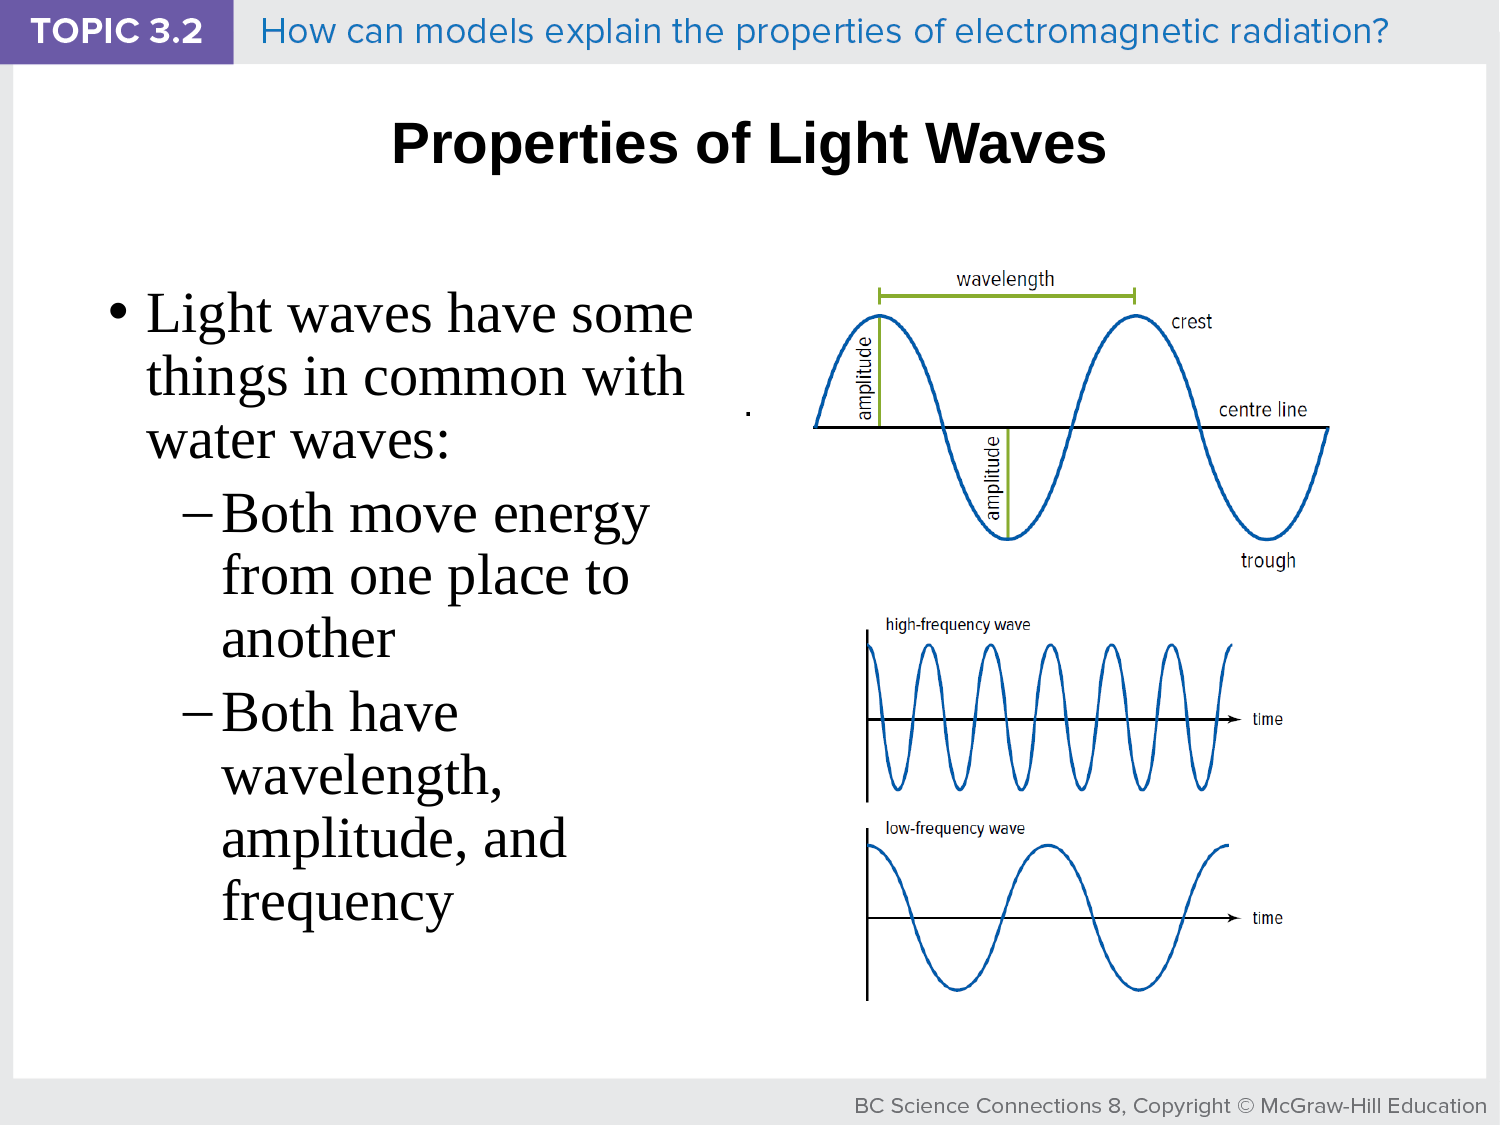

# Properties of Light Waves
Light waves have some things in common with water waves:
Both move energy from one place to another
Both have wavelength, amplitude, and frequency
.